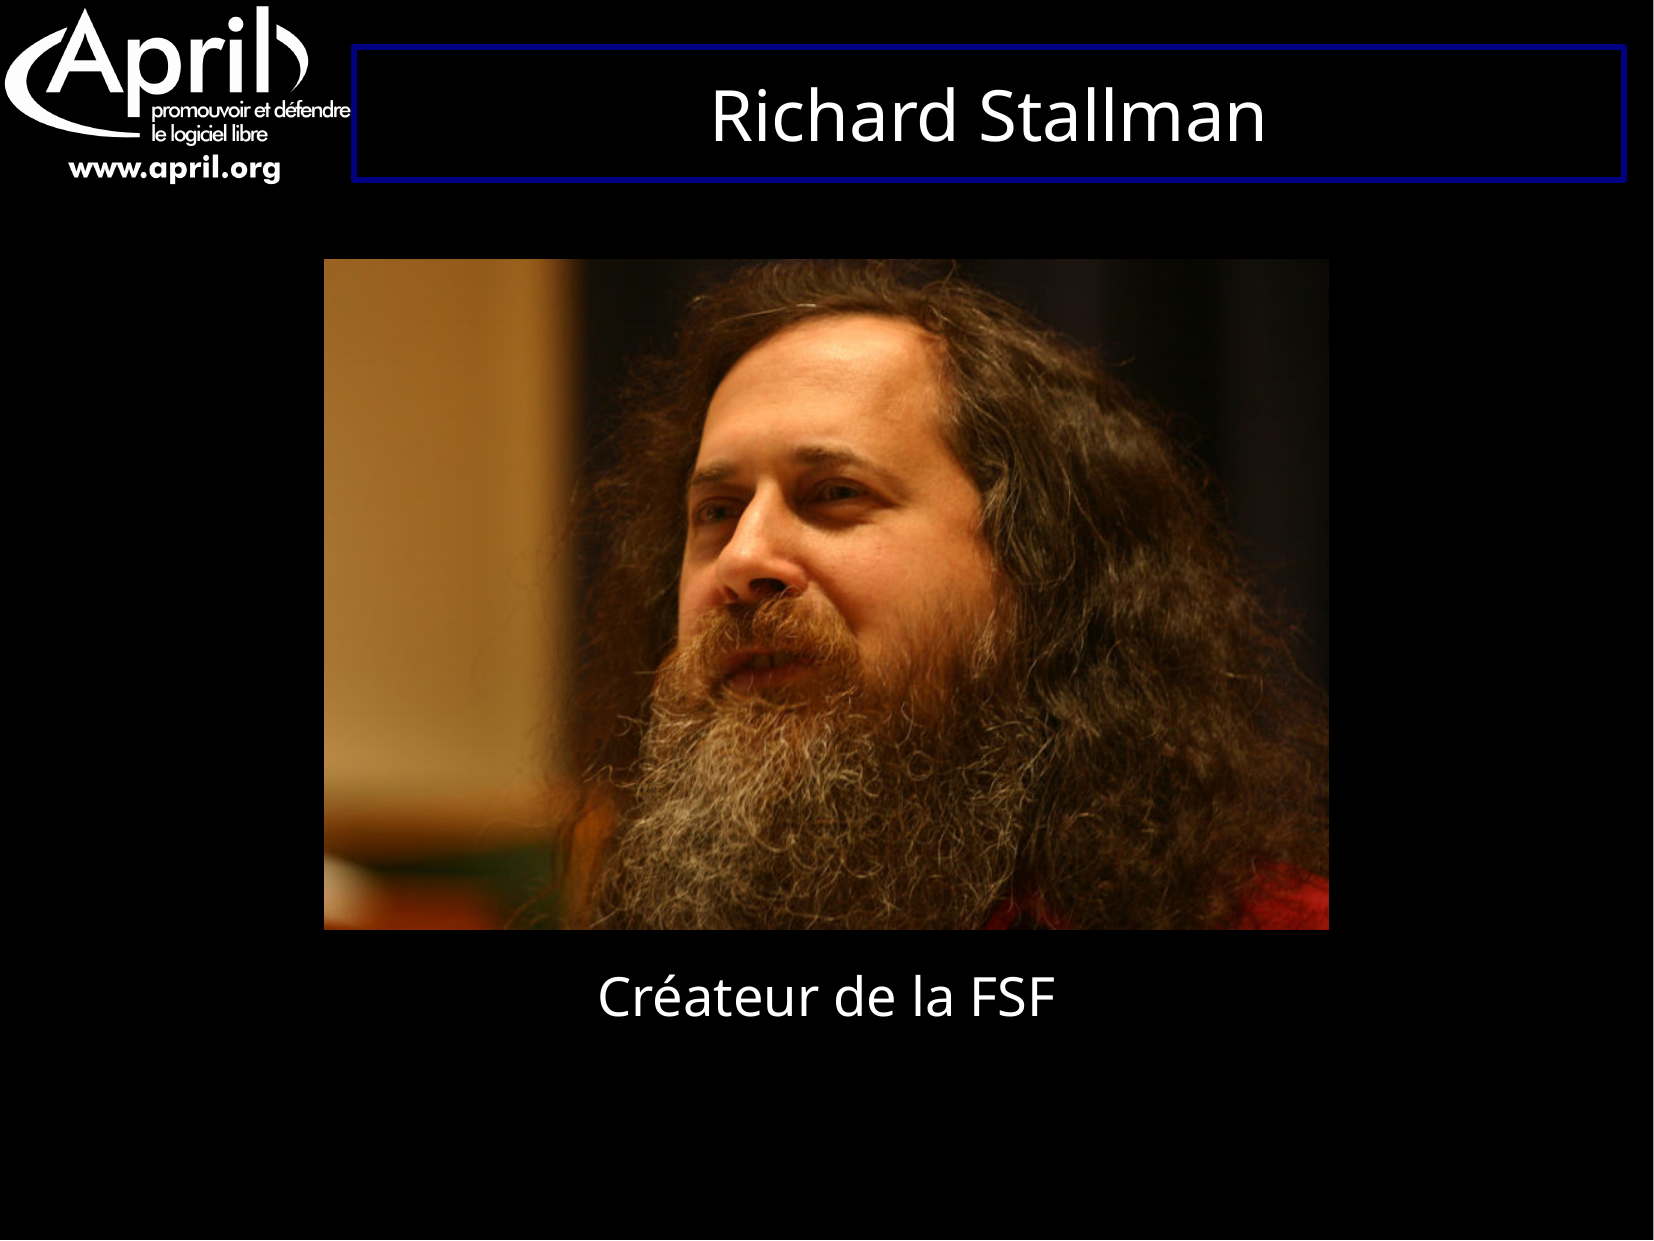

# Richard Stallman
Créateur de la FSF